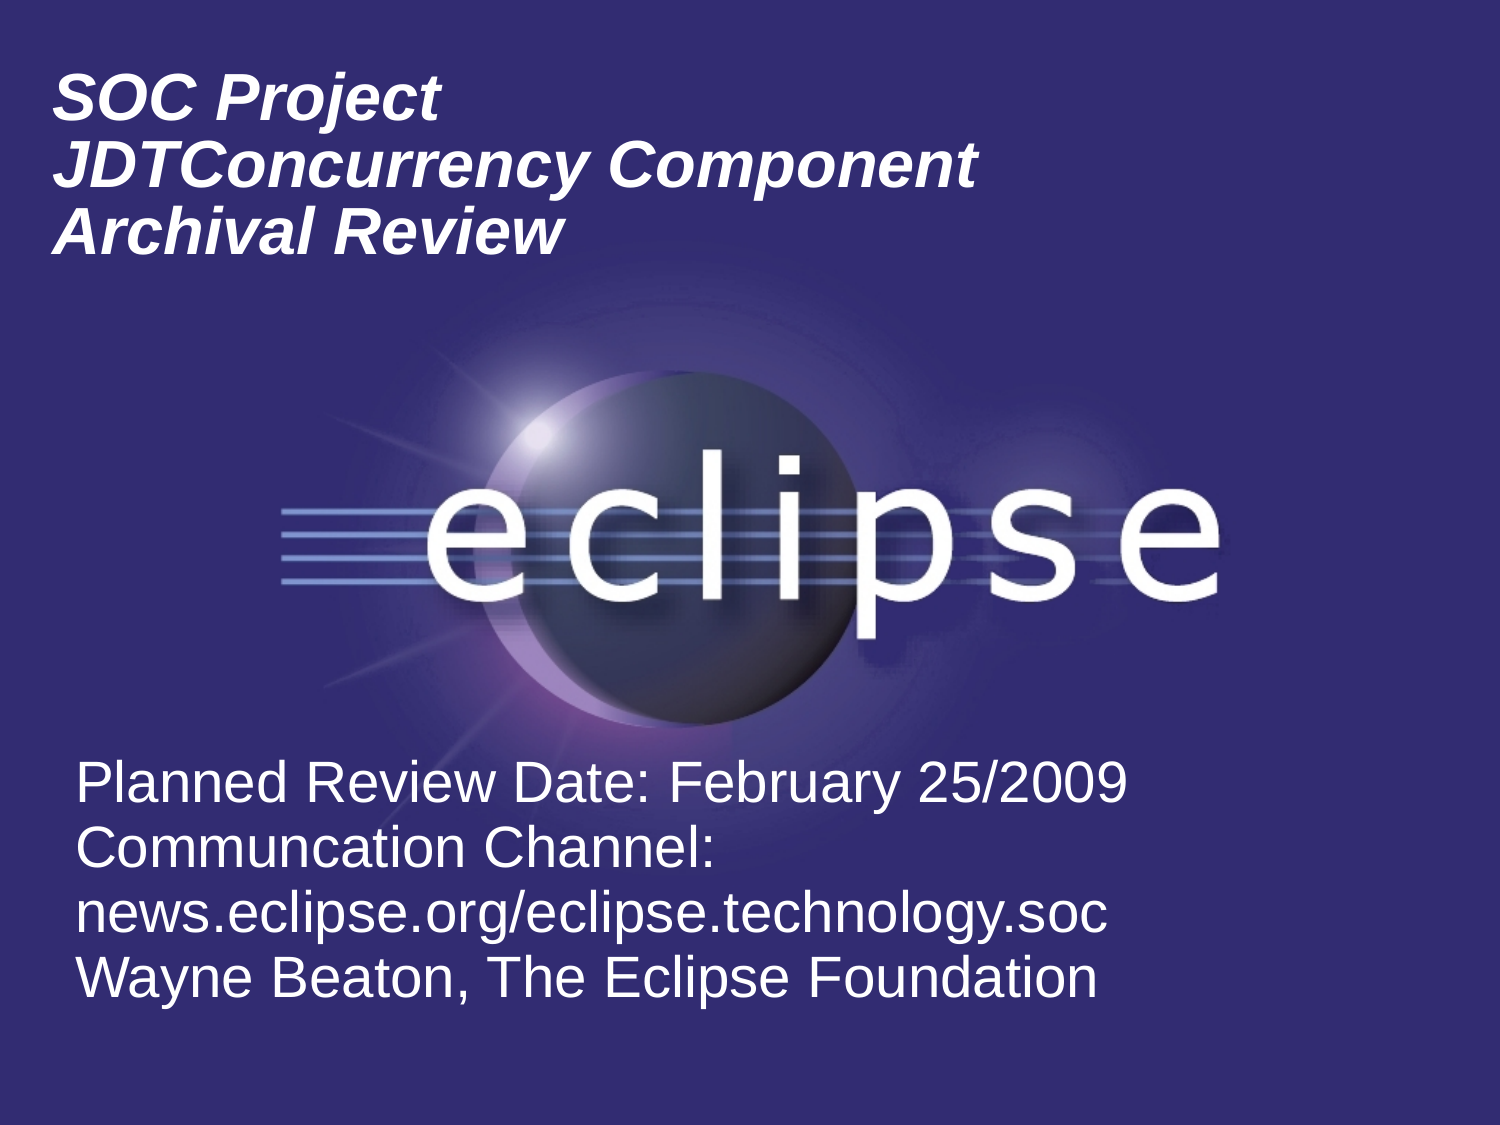

# SOC Project JDTConcurrency Component Archival Review
Planned Review Date: February 25/2009
Communcation Channel: news.eclipse.org/eclipse.technology.soc
Wayne Beaton, The Eclipse Foundation